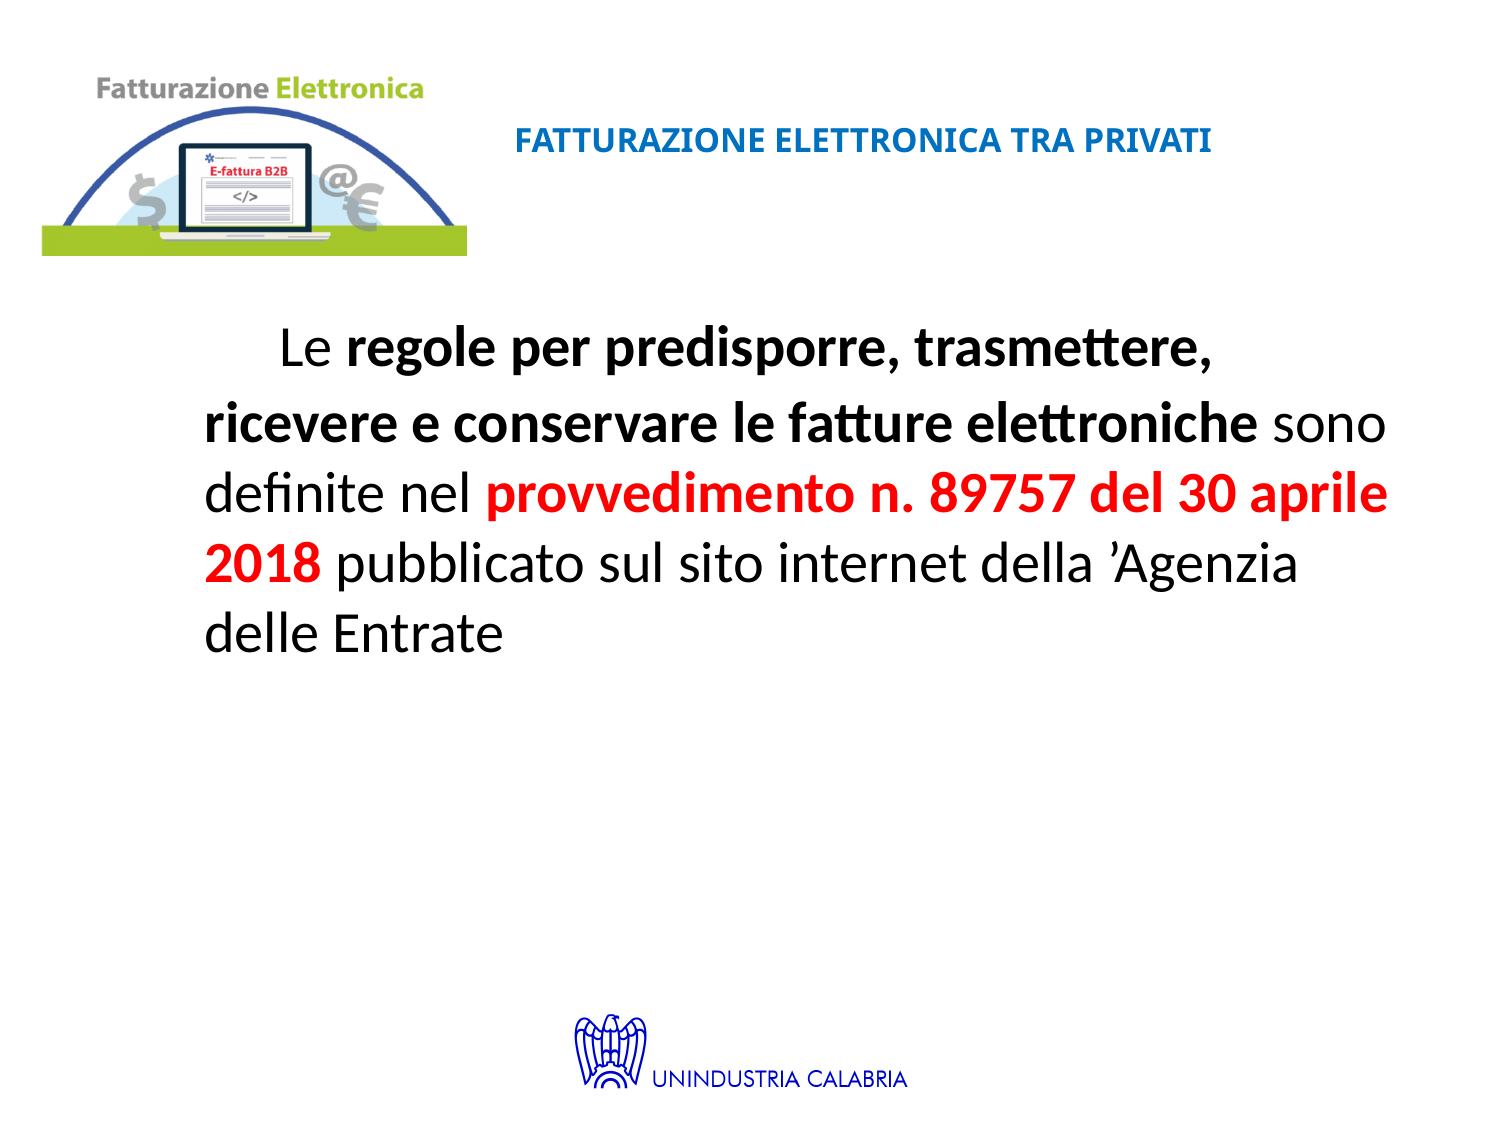

# FATTURAZIONE ELETTRONICA TRA PRIVATI
	Le regole per predisporre, trasmettere, ricevere e conservare le fatture elettroniche sono definite nel provvedimento n. 89757 del 30 aprile 2018 pubblicato sul sito internet della ’Agenzia delle Entrate